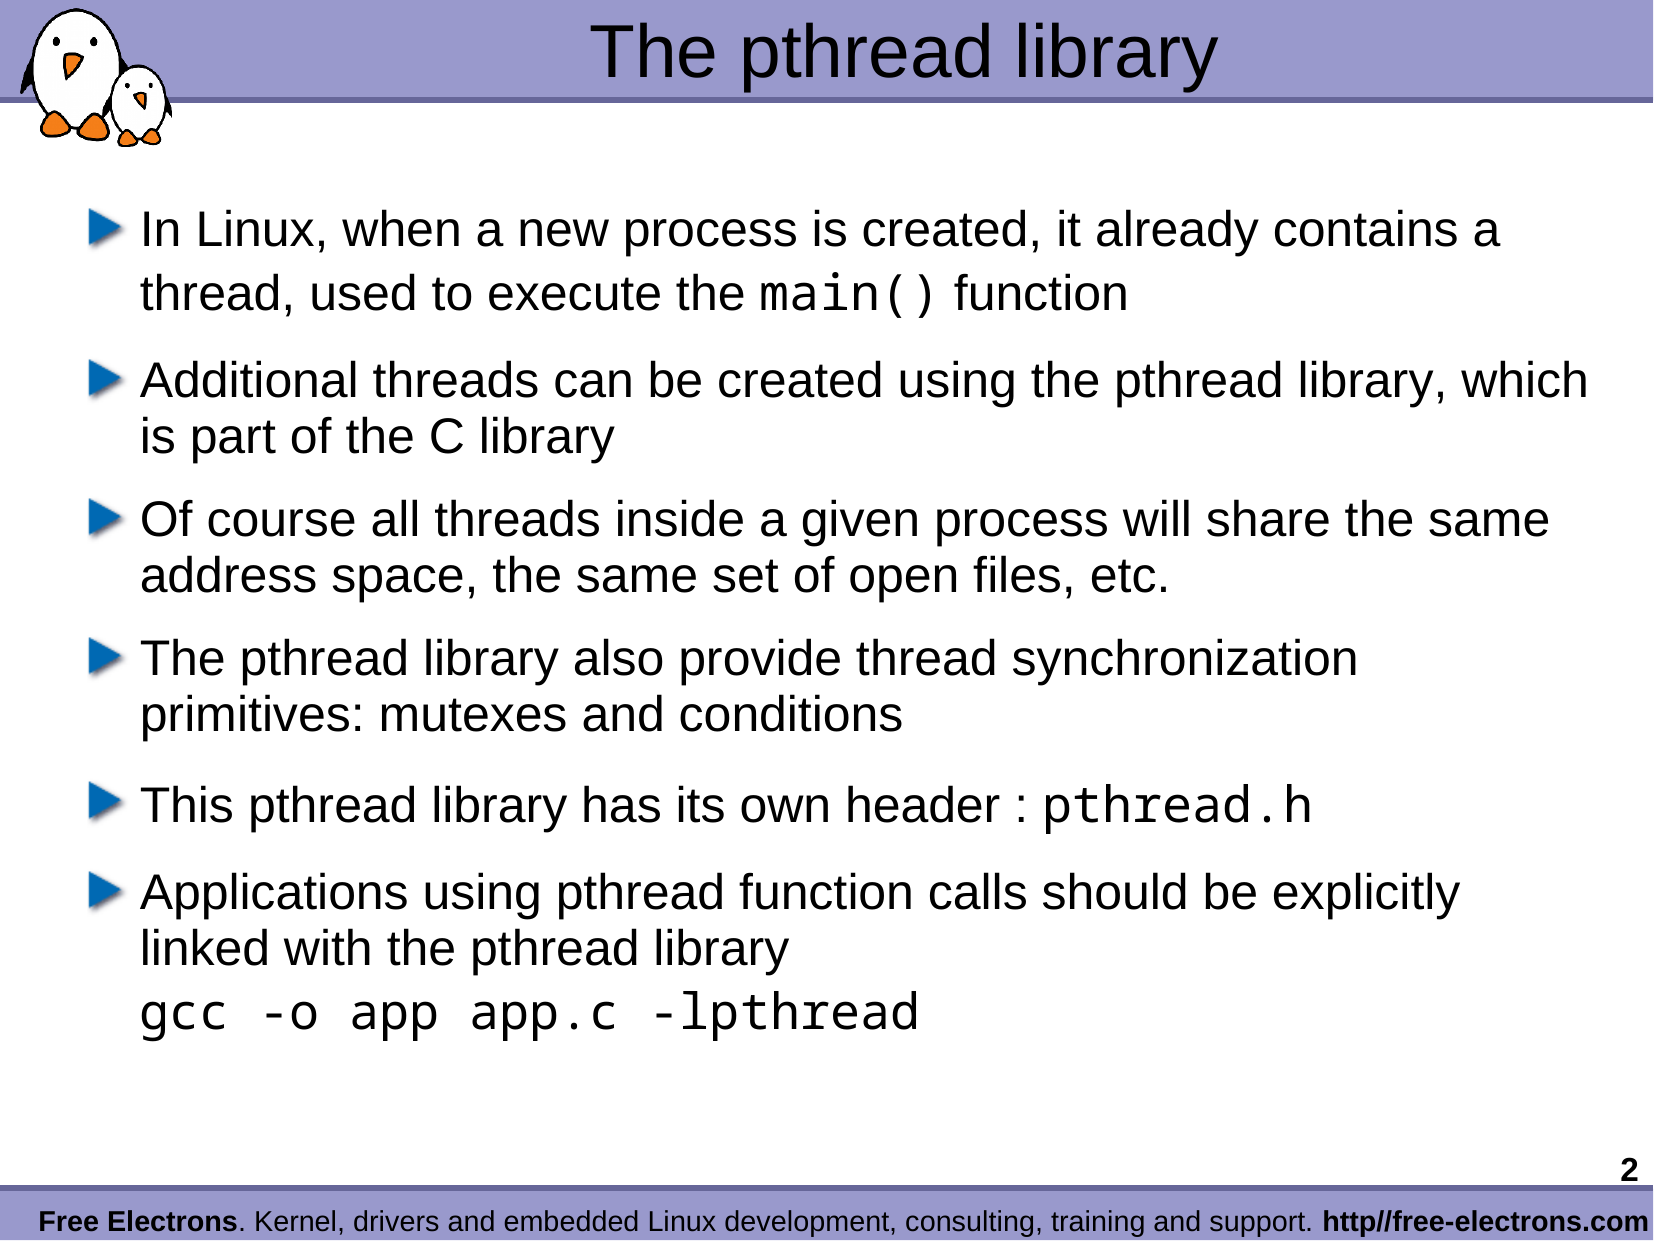

# The pthread library
In Linux, when a new process is created, it already contains a thread, used to execute the main() function
Additional threads can be created using the pthread library, which is part of the C library
Of course all threads inside a given process will share the same address space, the same set of open files, etc.
The pthread library also provide thread synchronization primitives: mutexes and conditions
This pthread library has its own header : pthread.h
Applications using pthread function calls should be explicitly linked with the pthread library
gcc -o app app.c -lpthread